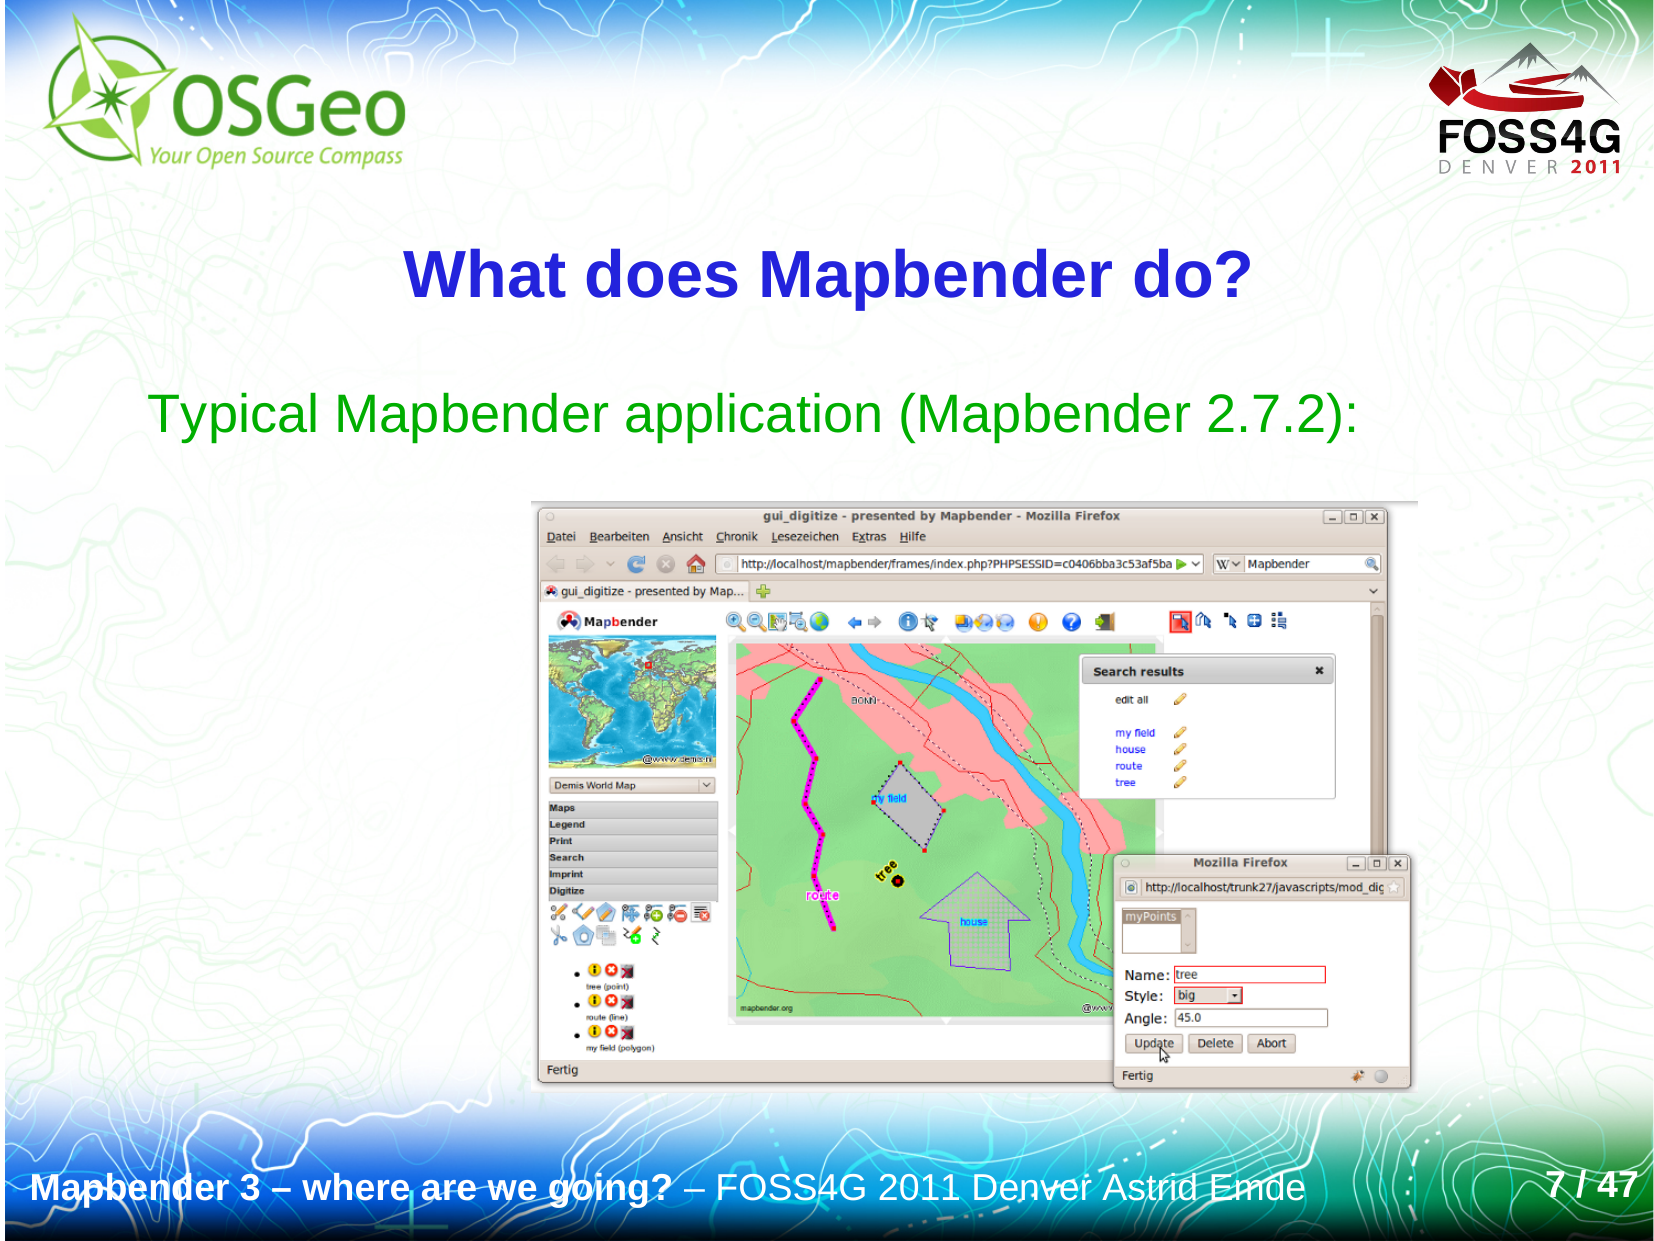

# What does Mapbender do?
Typical Mapbender application (Mapbender 2.7.2):